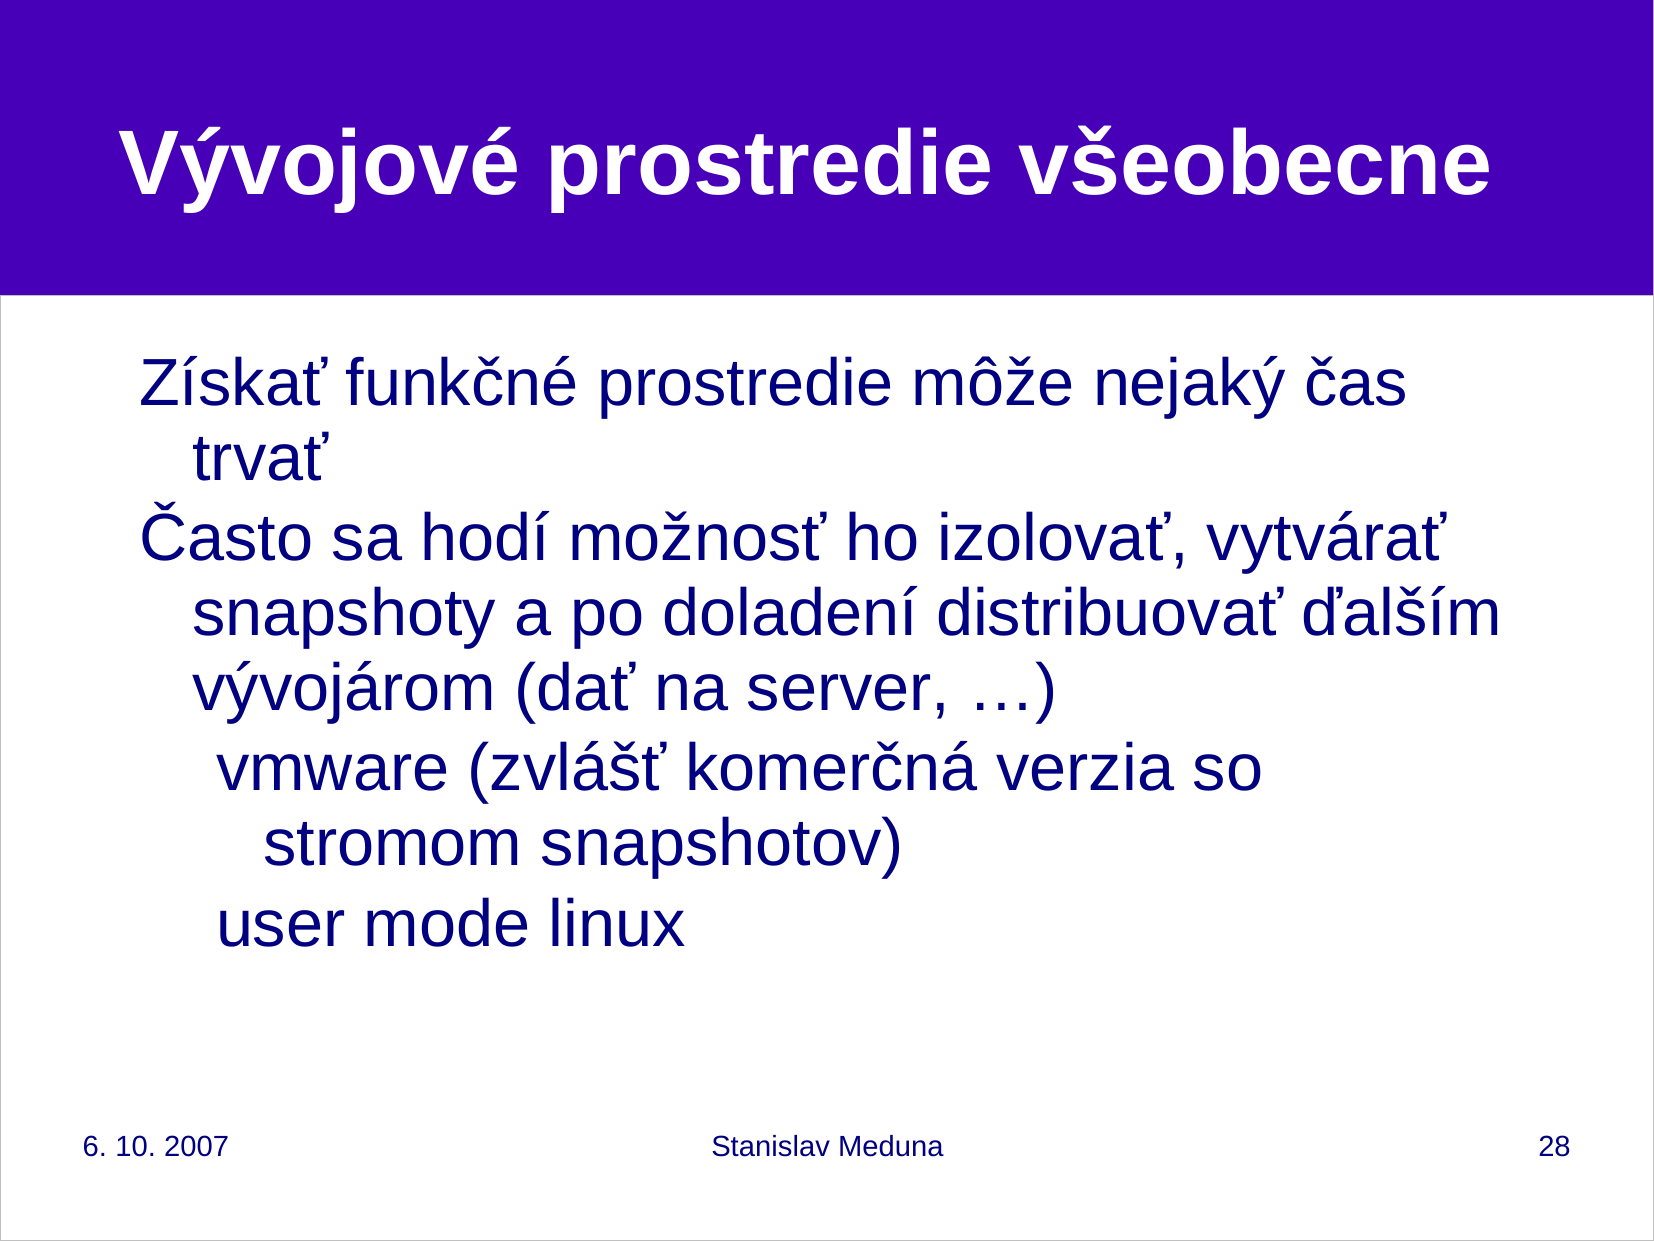

# Vývojové prostredie všeobecne
Získať funkčné prostredie môže nejaký čas trvať
Často sa hodí možnosť ho izolovať, vytvárať snapshoty a po doladení distribuovať ďalším vývojárom (dať na server, …)
vmware (zvlášť komerčná verzia so stromom snapshotov)
user mode linux
6. 10. 2007
Stanislav Meduna
28